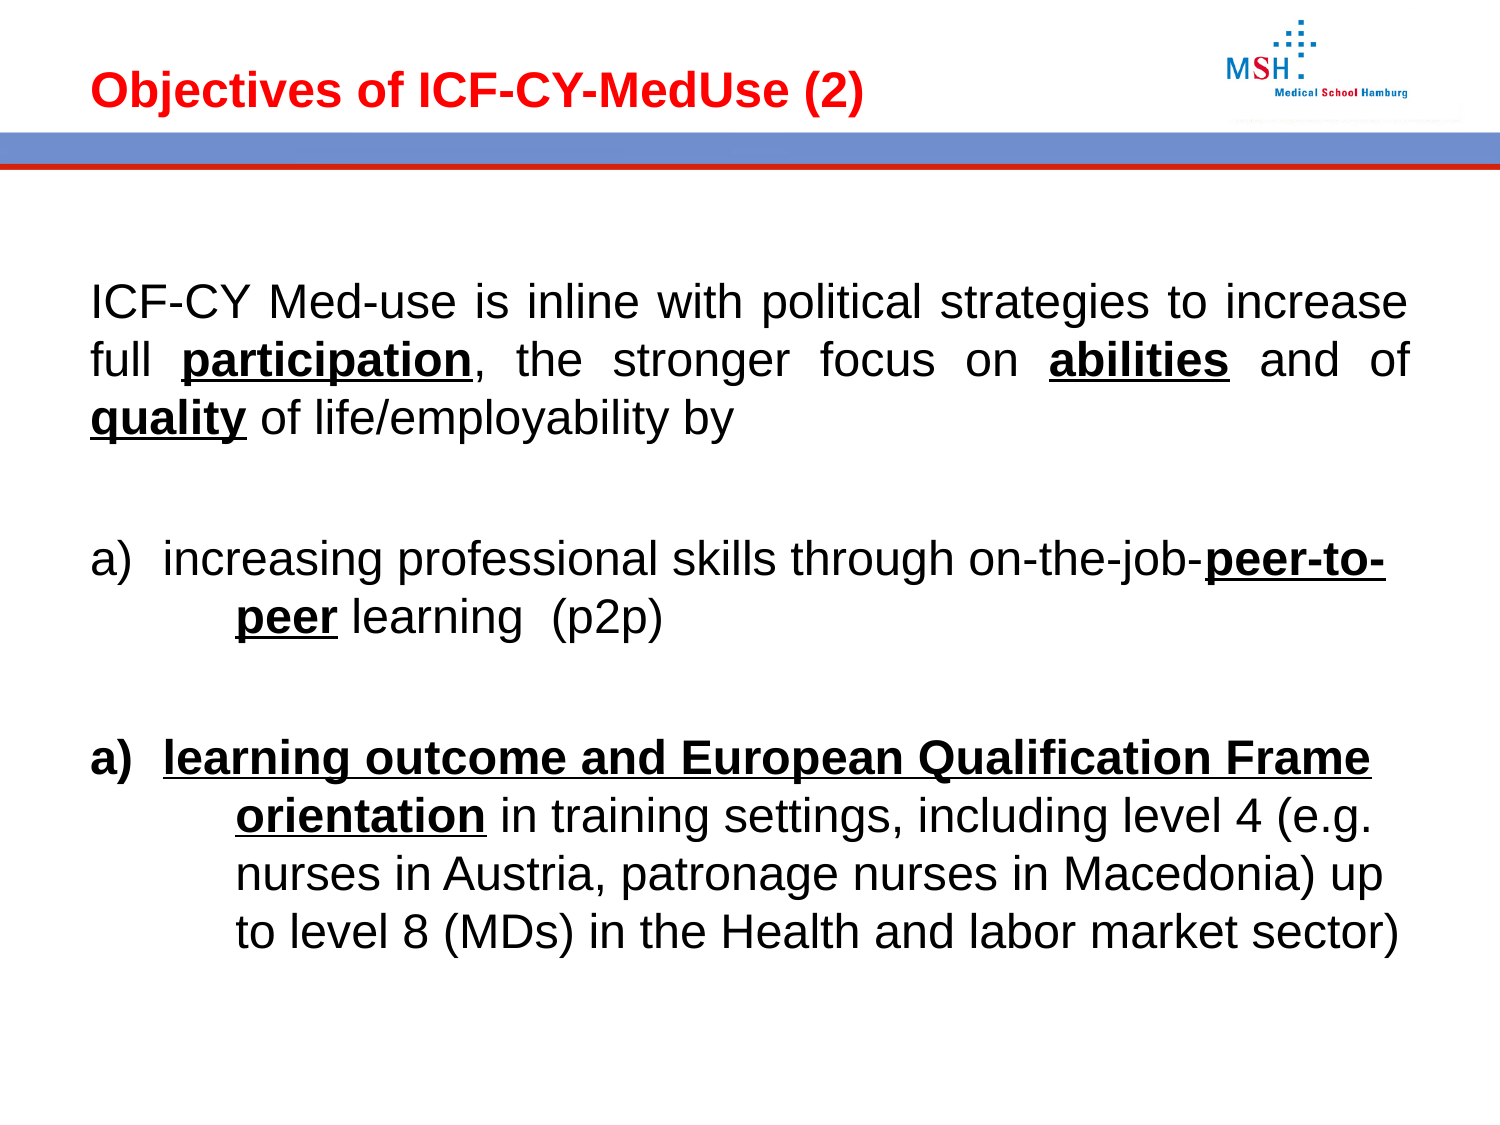

Objectives of ICF-CY-MedUse (2)
# ICF-CY Med-use is inline with political strategies to increase full participation, the stronger focus on abilities and of quality of life/employability by
increasing professional skills through on-the-job-peer-to-peer learning (p2p)
learning outcome and European Qualification Frame orientation in training settings, including level 4 (e.g. nurses in Austria, patronage nurses in Macedonia) up to level 8 (MDs) in the Health and labor market sector)